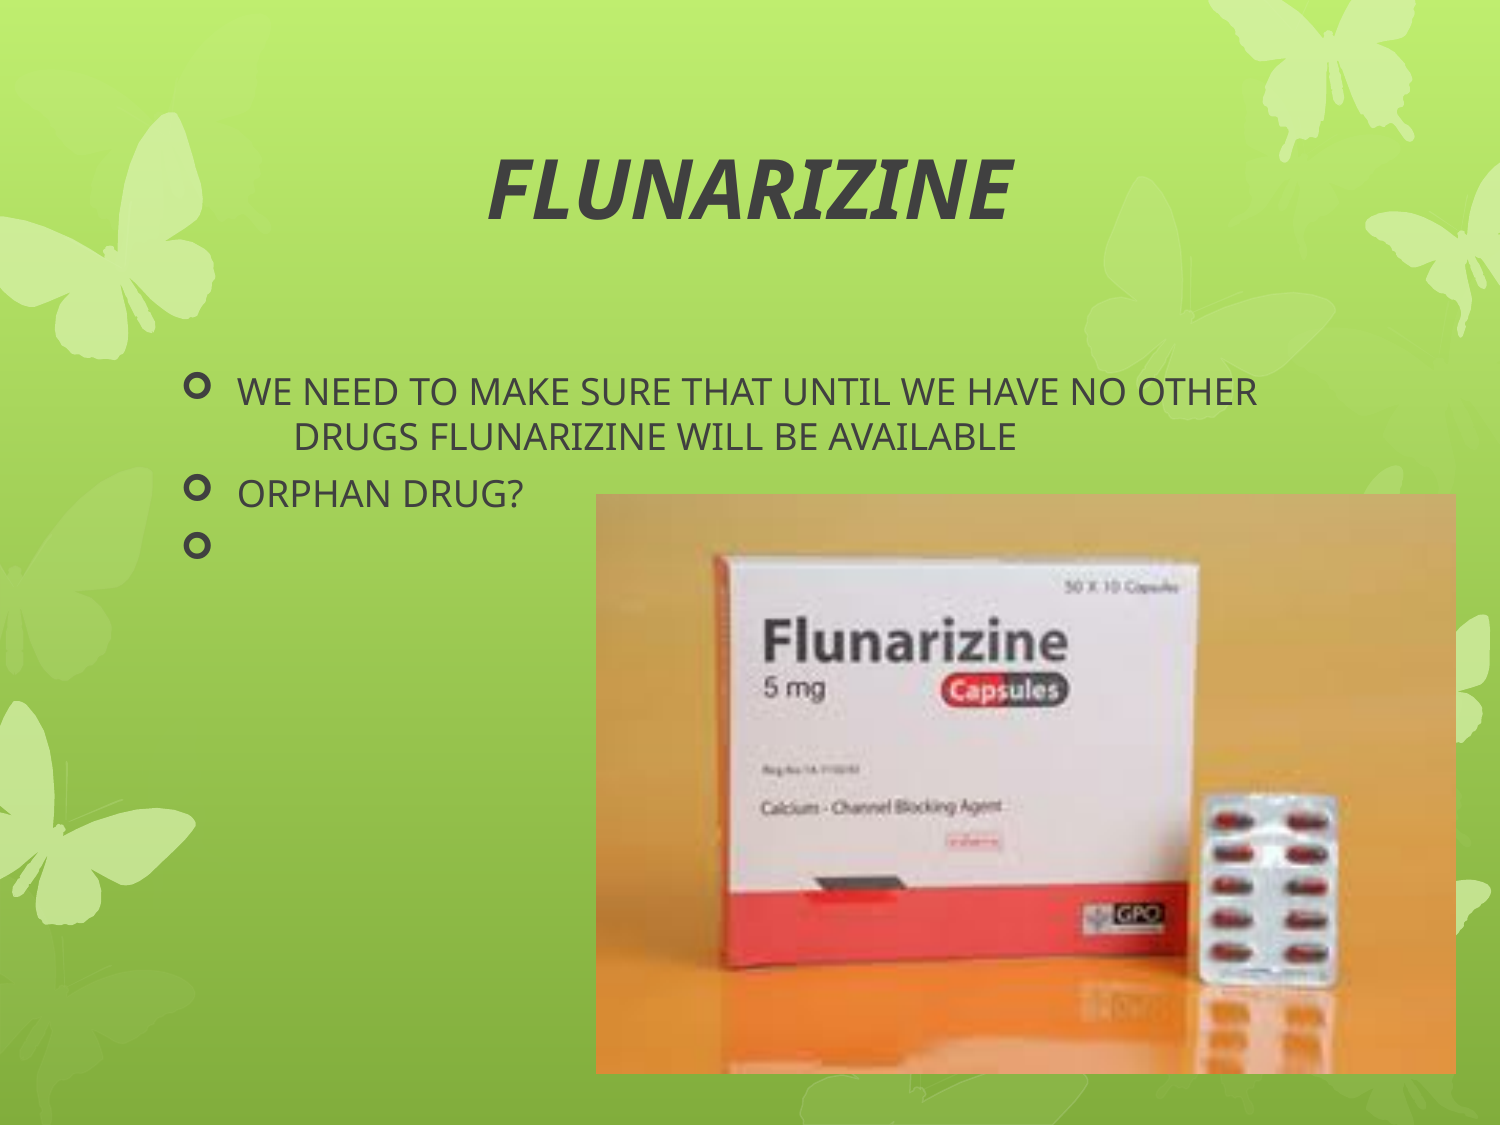

# FLUNARIZINE
WE NEED TO MAKE SURE THAT UNTIL WE HAVE NO OTHER DRUGS FLUNARIZINE WILL BE AVAILABLE
ORPHAN DRUG?